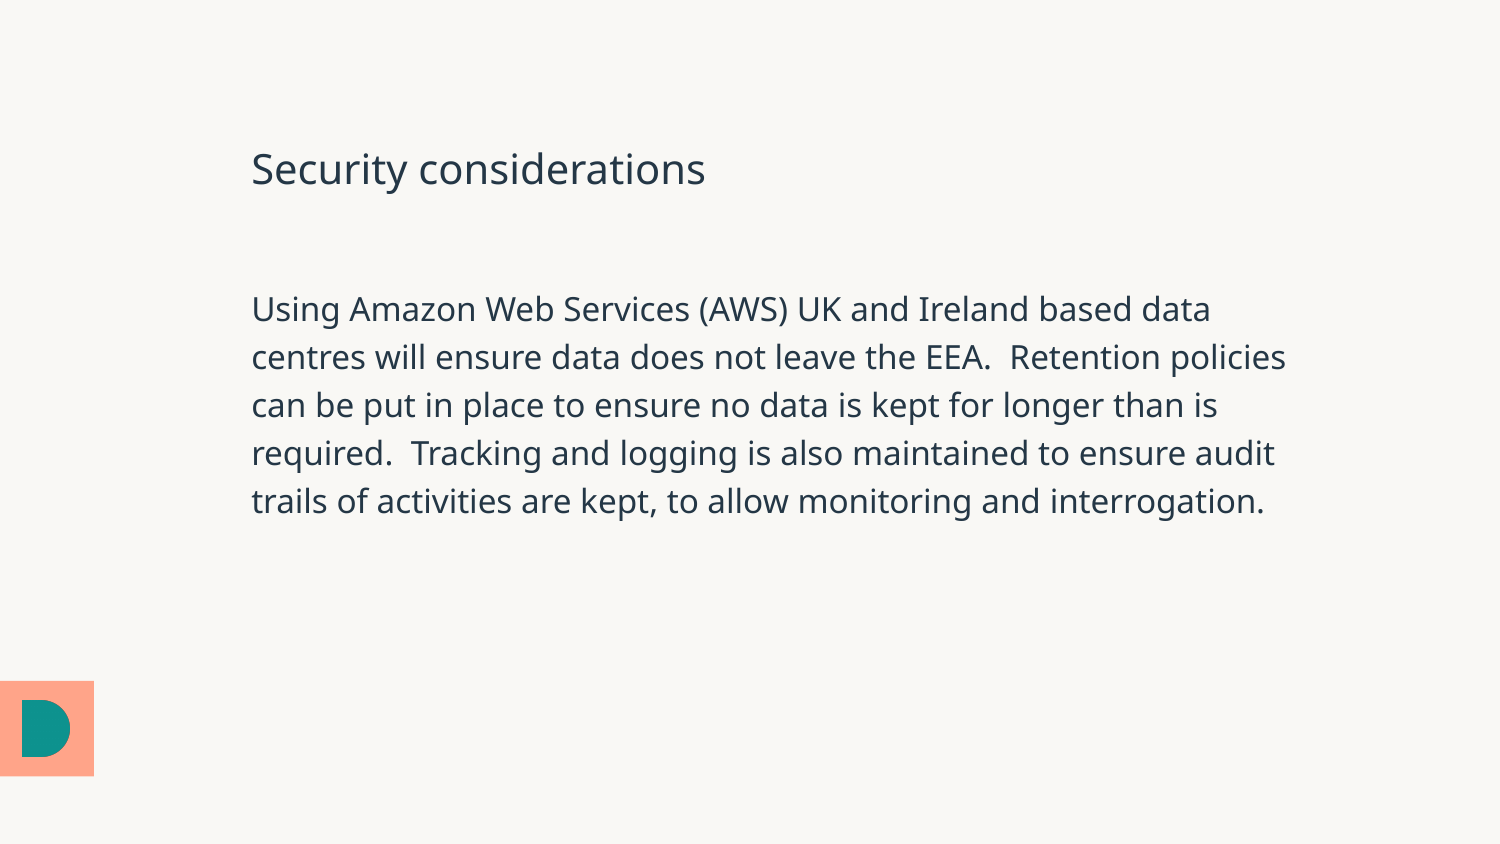

# Security considerations
Using Amazon Web Services (AWS) UK and Ireland based data centres will ensure data does not leave the EEA. Retention policies can be put in place to ensure no data is kept for longer than is required. Tracking and logging is also maintained to ensure audit trails of activities are kept, to allow monitoring and interrogation.